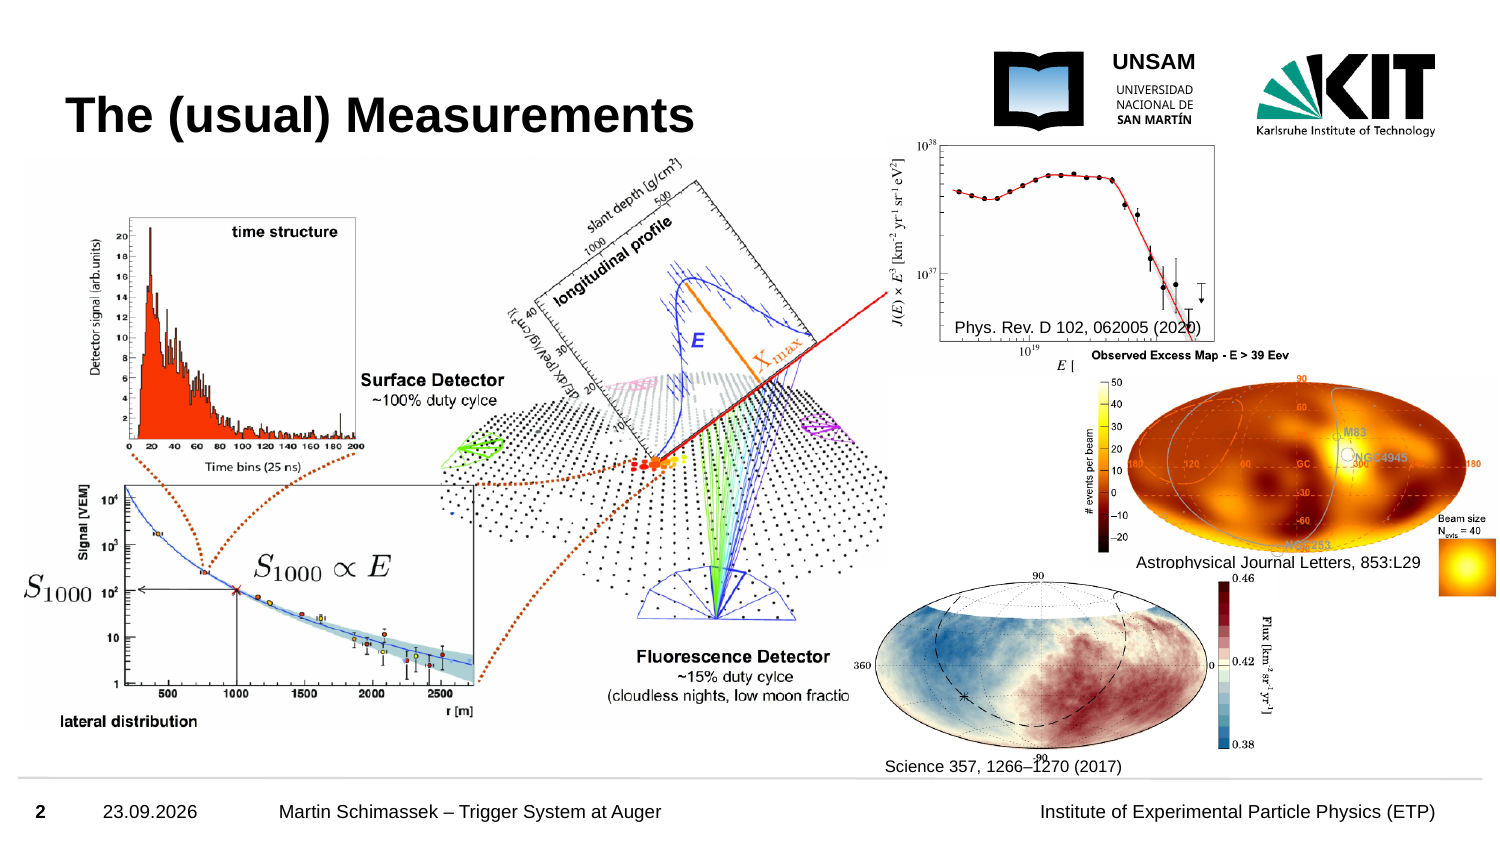

# The (usual) Measurements
Phys. Rev. D 102, 062005 (2020)
Astrophysical Journal Letters, 853:L29
Science 357, 1266–1270 (2017)